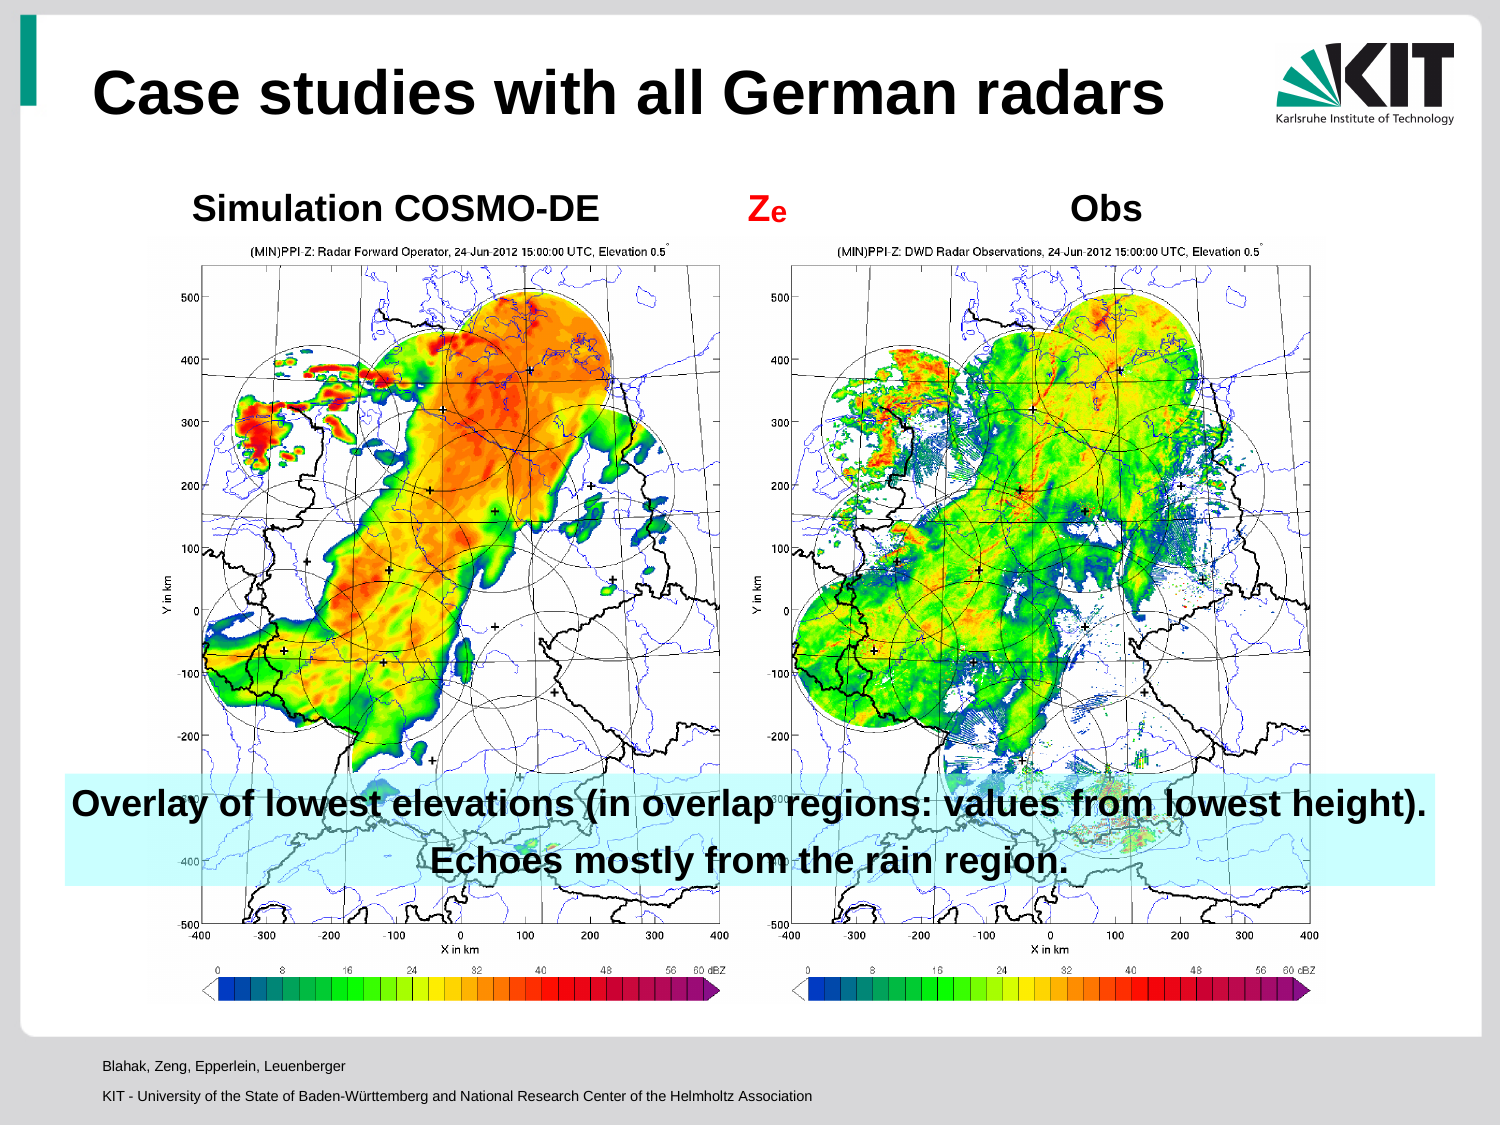

# Case studies with all German radars
Simulation COSMO-DE Ze Obs
Overlay of lowest elevations (in overlap regions: values from lowest height).
Echoes mostly from the rain region.
KIT - University of the State of Baden-Württemberg and National Research Center of the Helmholtz Association